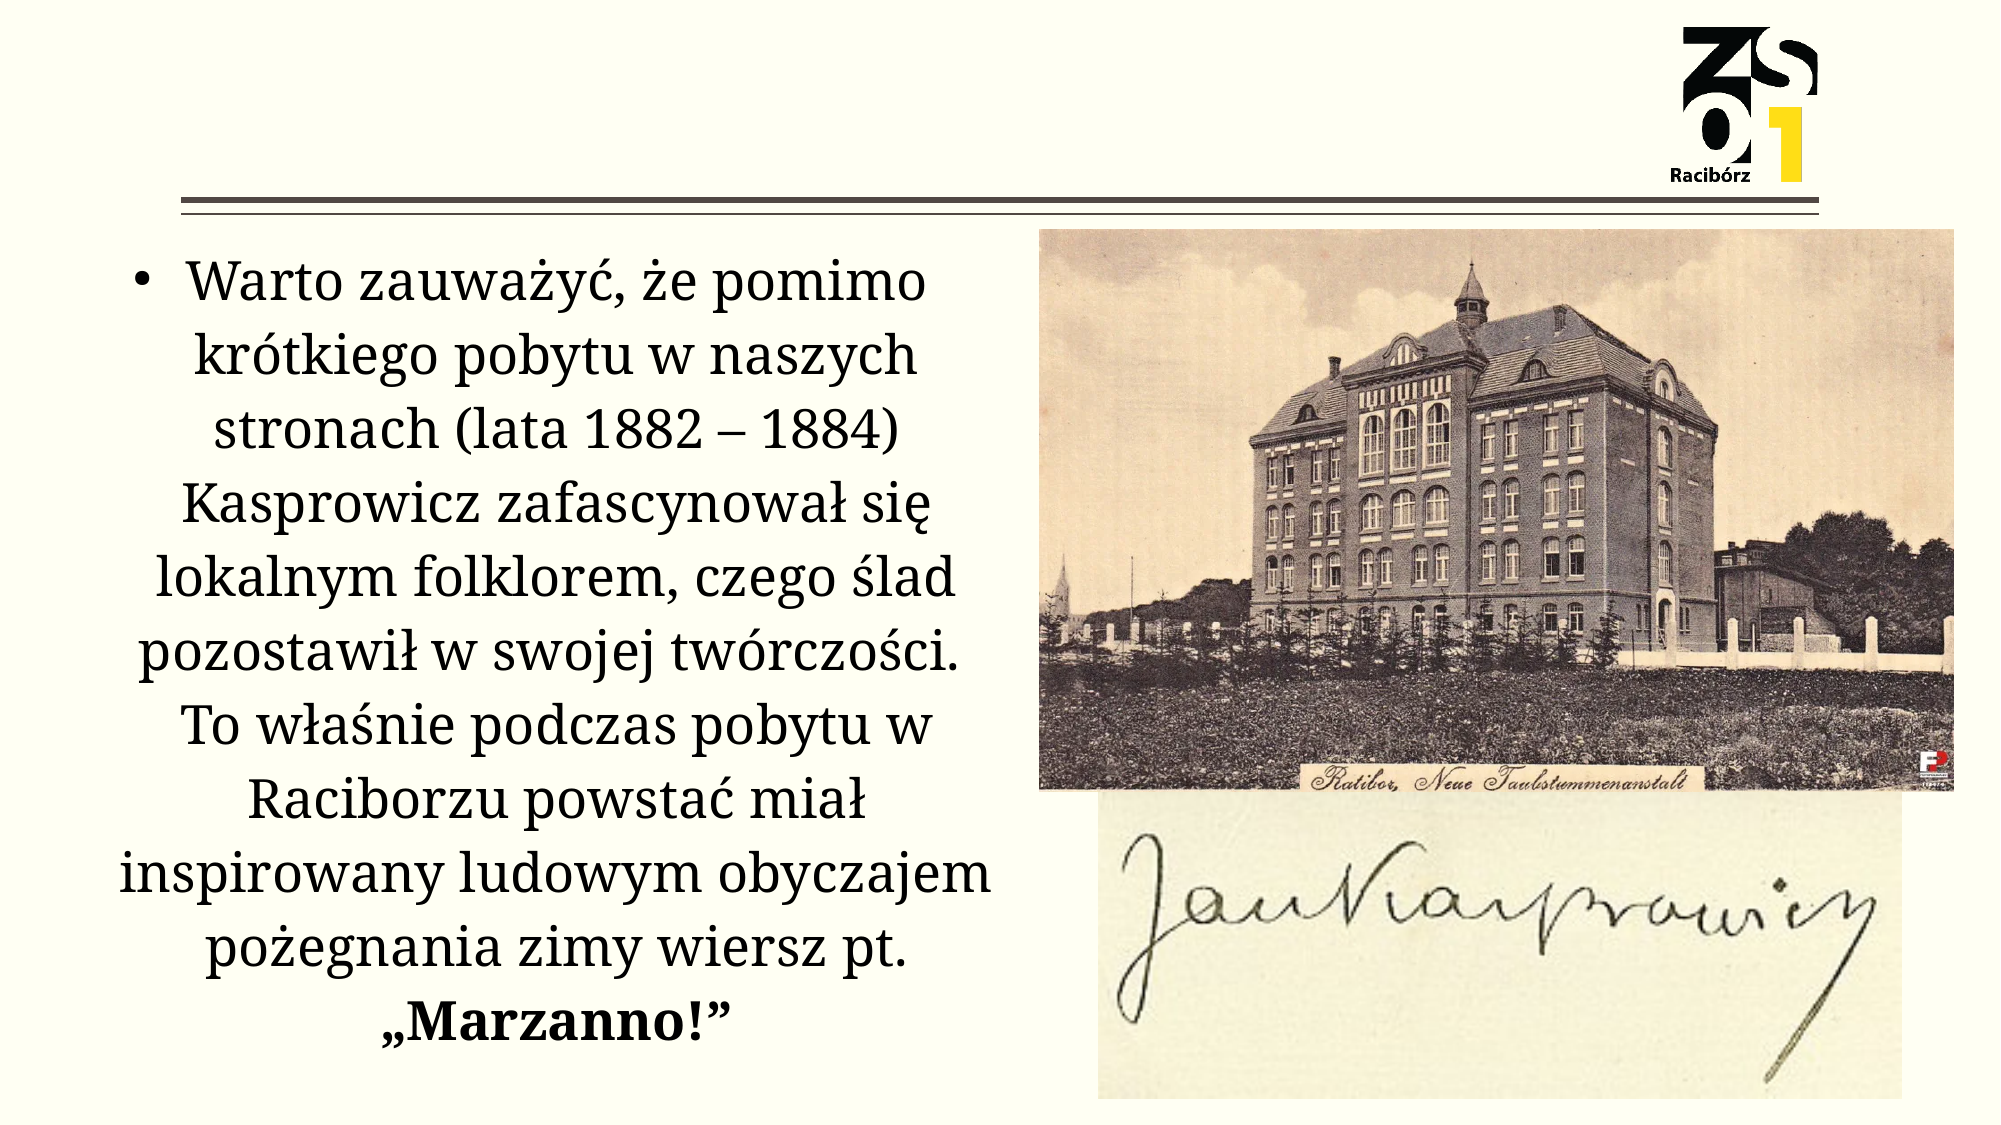

Warto zauważyć, że pomimo krótkiego pobytu w naszych stronach (lata 1882 – 1884) Kasprowicz zafascynował się lokalnym folklorem, czego ślad pozostawił w swojej twórczości.
To właśnie podczas pobytu w Raciborzu powstać miał inspirowany ludowym obyczajem pożegnania zimy wiersz pt. „Marzanno!”